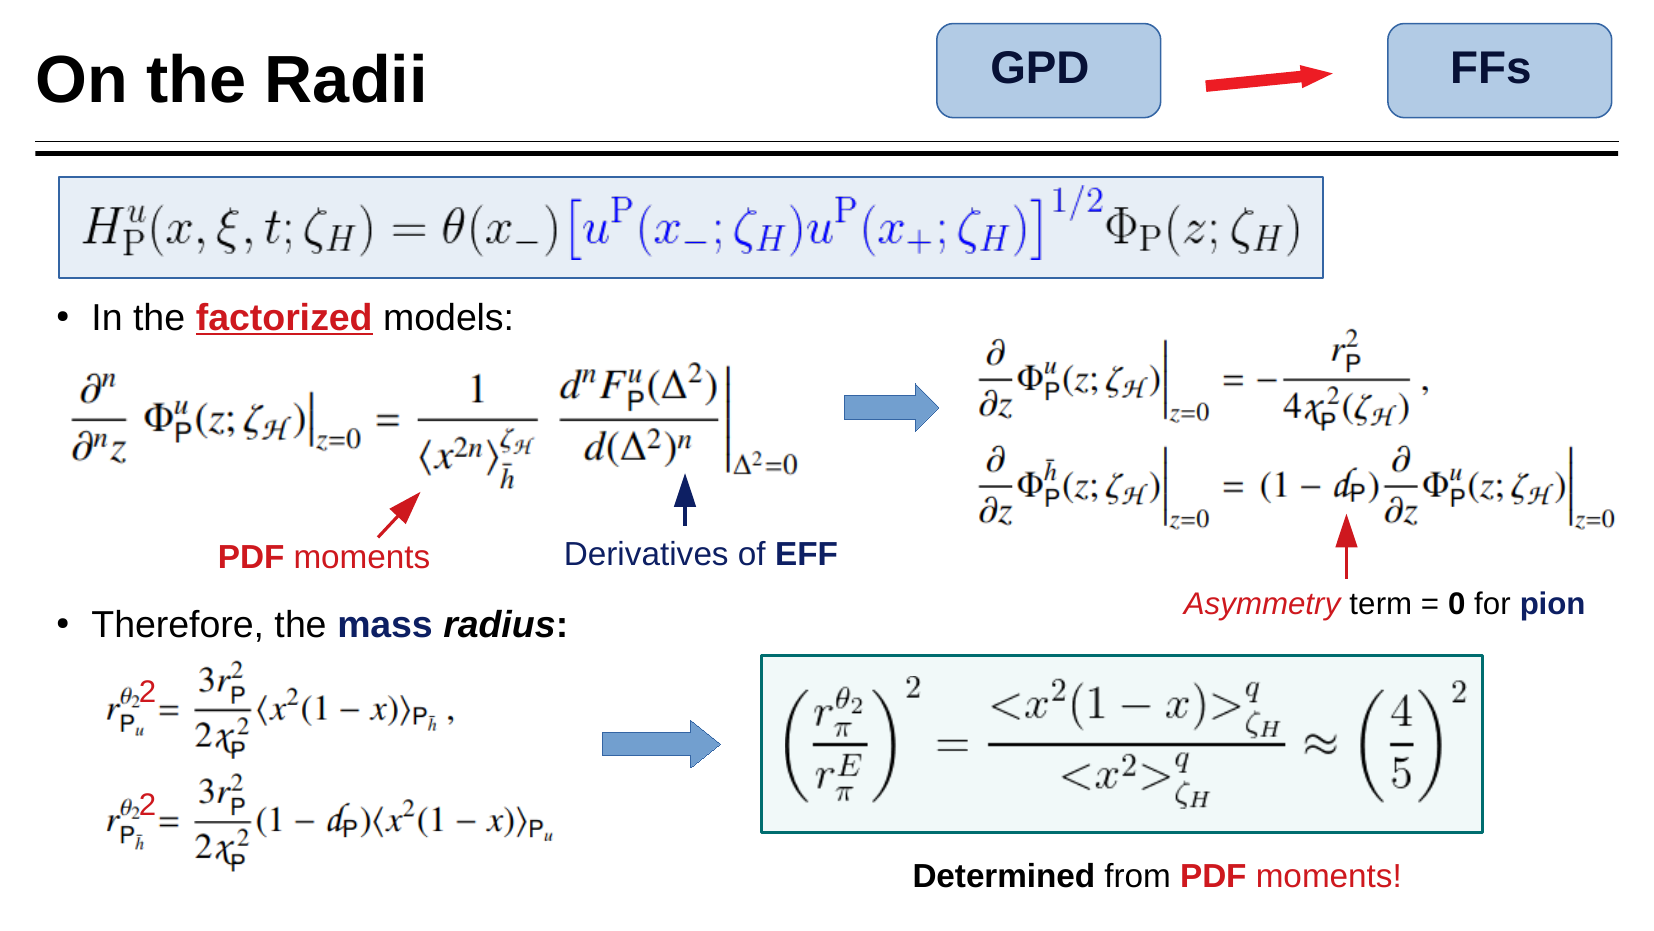

On the Radii
GPD
FFs
In the factorized models:
Derivatives of EFF
PDF moments
Asymmetry term = 0 for pion
Therefore, the mass radius:
2
2
Determined from PDF moments!